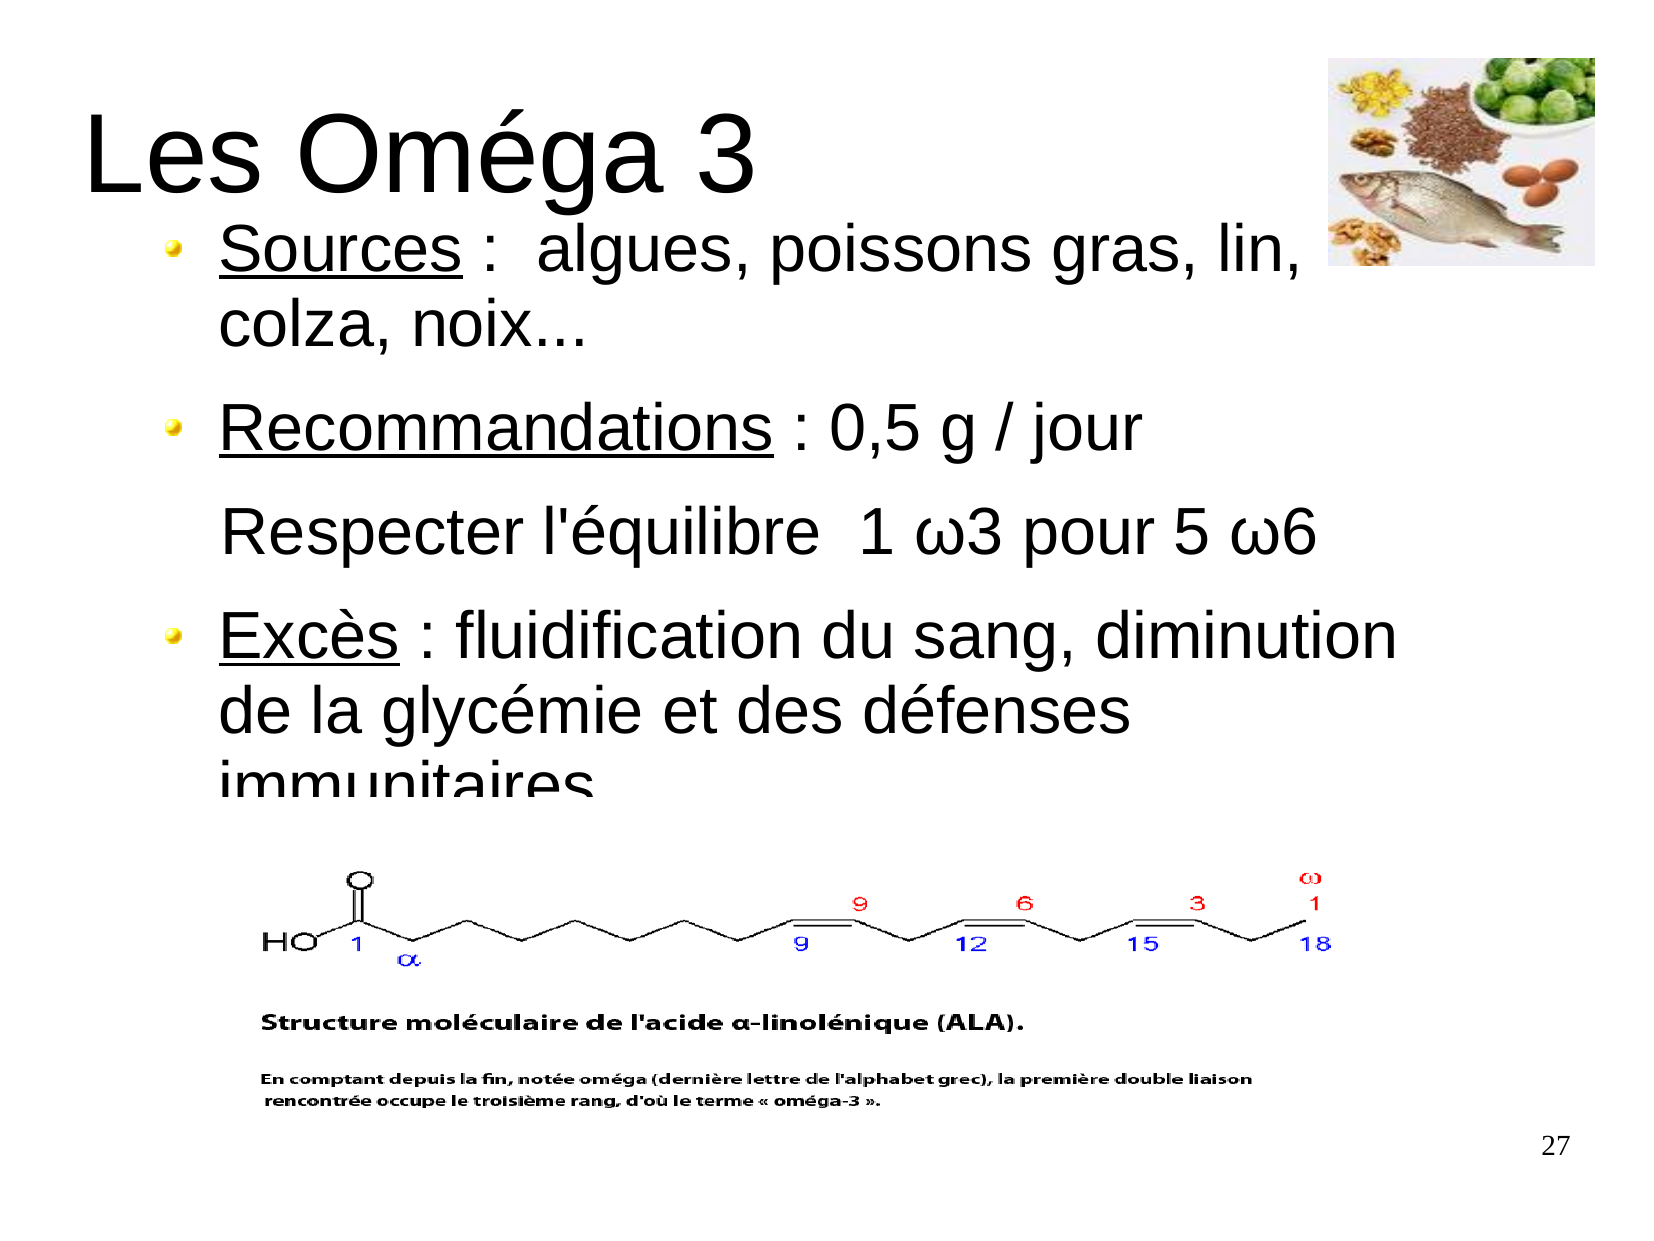

# Les Oméga 3
Sources : algues, poissons gras, lin, colza, noix...
Recommandations : 0,5 g / jour
 Respecter l'équilibre 1 ω3 pour 5 ω6
Excès : fluidification du sang, diminution de la glycémie et des défenses immunitaires...
27